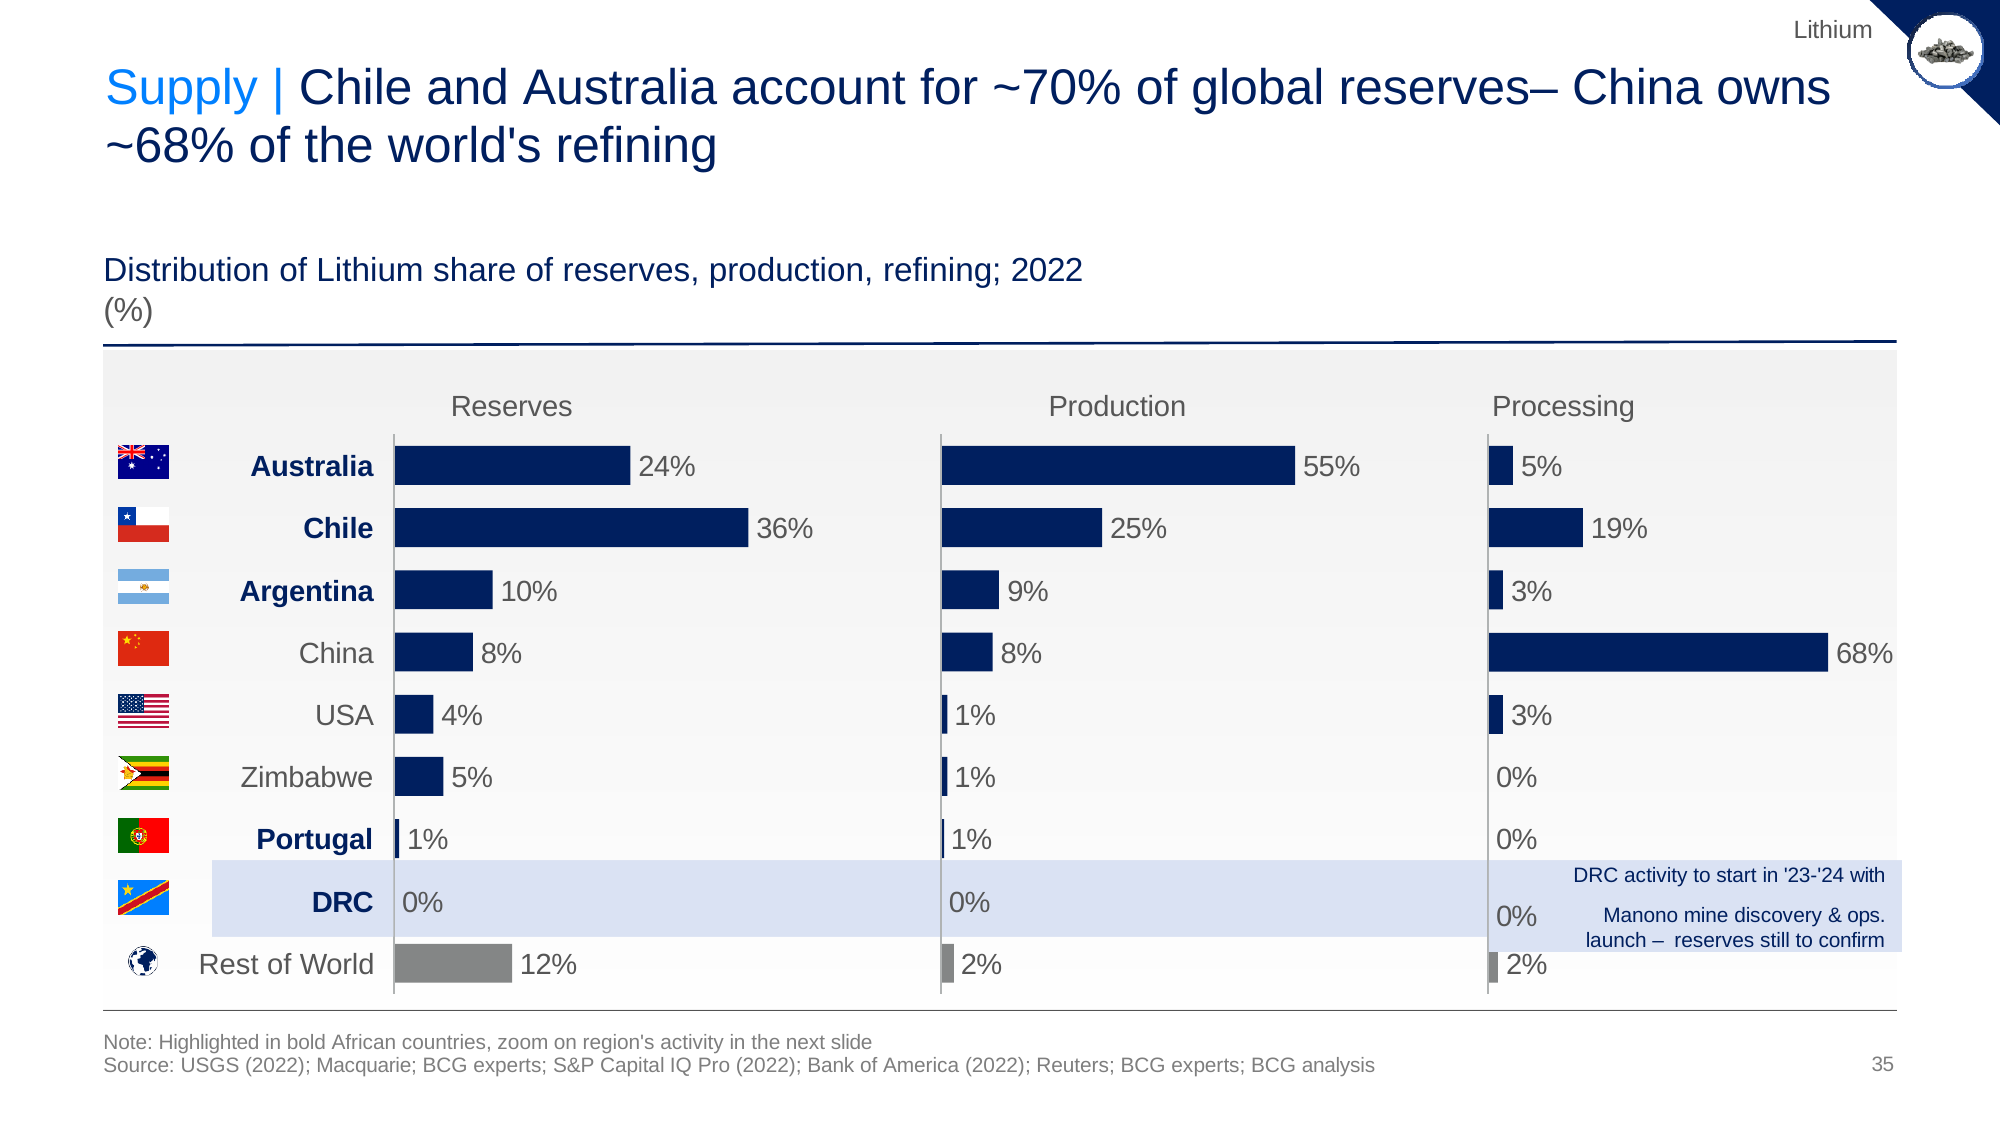

Lithium
# Supply | Chile and Australia account for ~70% of global reserves– China owns
~68% of the world's refining
Distribution of Lithium share of reserves, production, refining; 2022 (%)
Reserves
Production
Processing
Australia
24%
55%
5%
Chile
36%
25%
19%
Argentina
10%
9%
3%
8%
68%
China
8%
USA
4%
1%
3%
Zimbabwe
5%
0%
1%
Portugal	1%
0%
1%
DRC
0%
0%
DRC activity to start in '23-'24 with 0%	Manono mine discovery & ops. launch – reserves still to confirm
Rest of World	12%	2%
Note: Highlighted in bold African countries, zoom on region's activity in the next slide
Source: USGS (2022); Macquarie; BCG experts; S&P Capital IQ Pro (2022); Bank of America (2022); Reuters; BCG experts; BCG analysis
2%
35